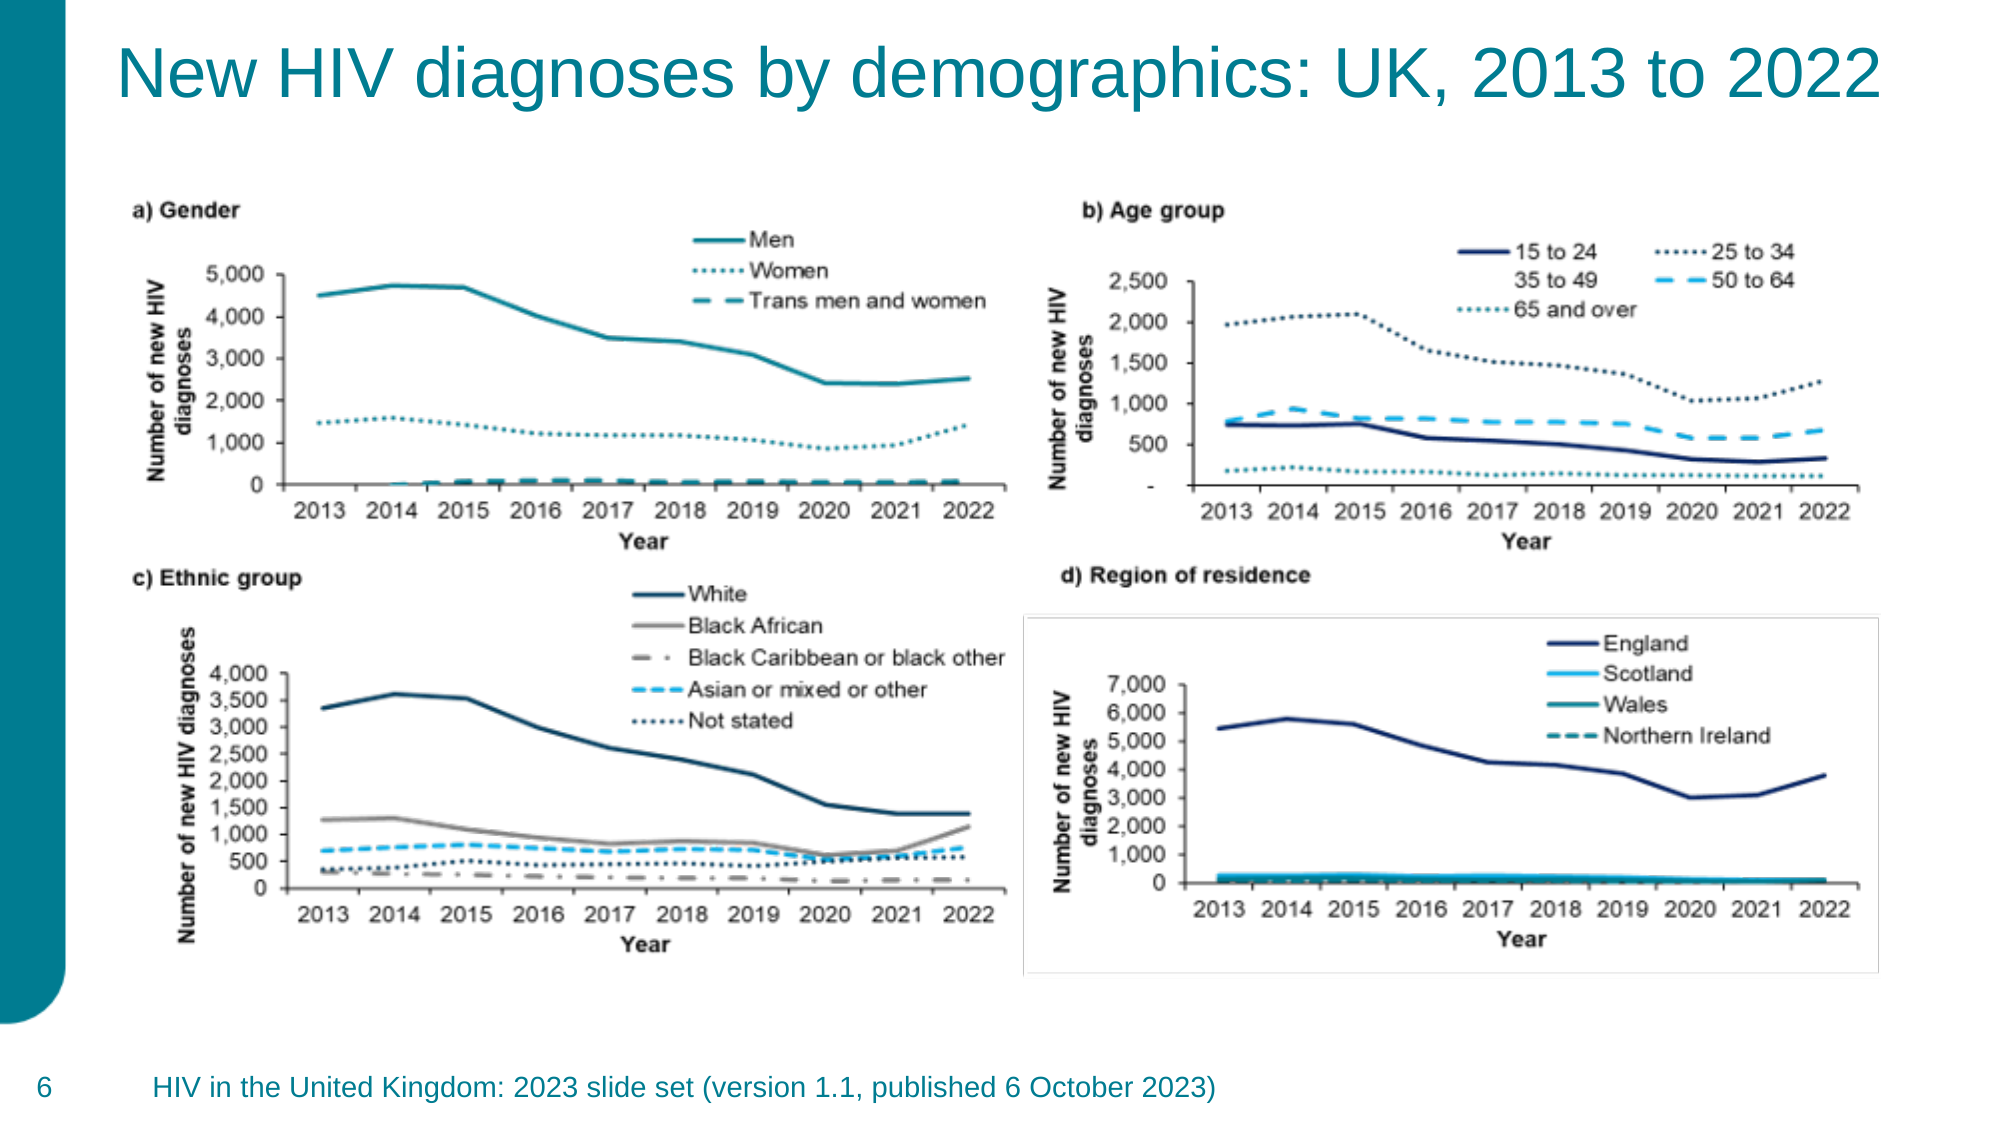

# New HIV diagnoses by demographics: UK, 2013 to 2022
6
HIV in the United Kingdom: 2023 slide set (version 1.1, published 6 October 2023)